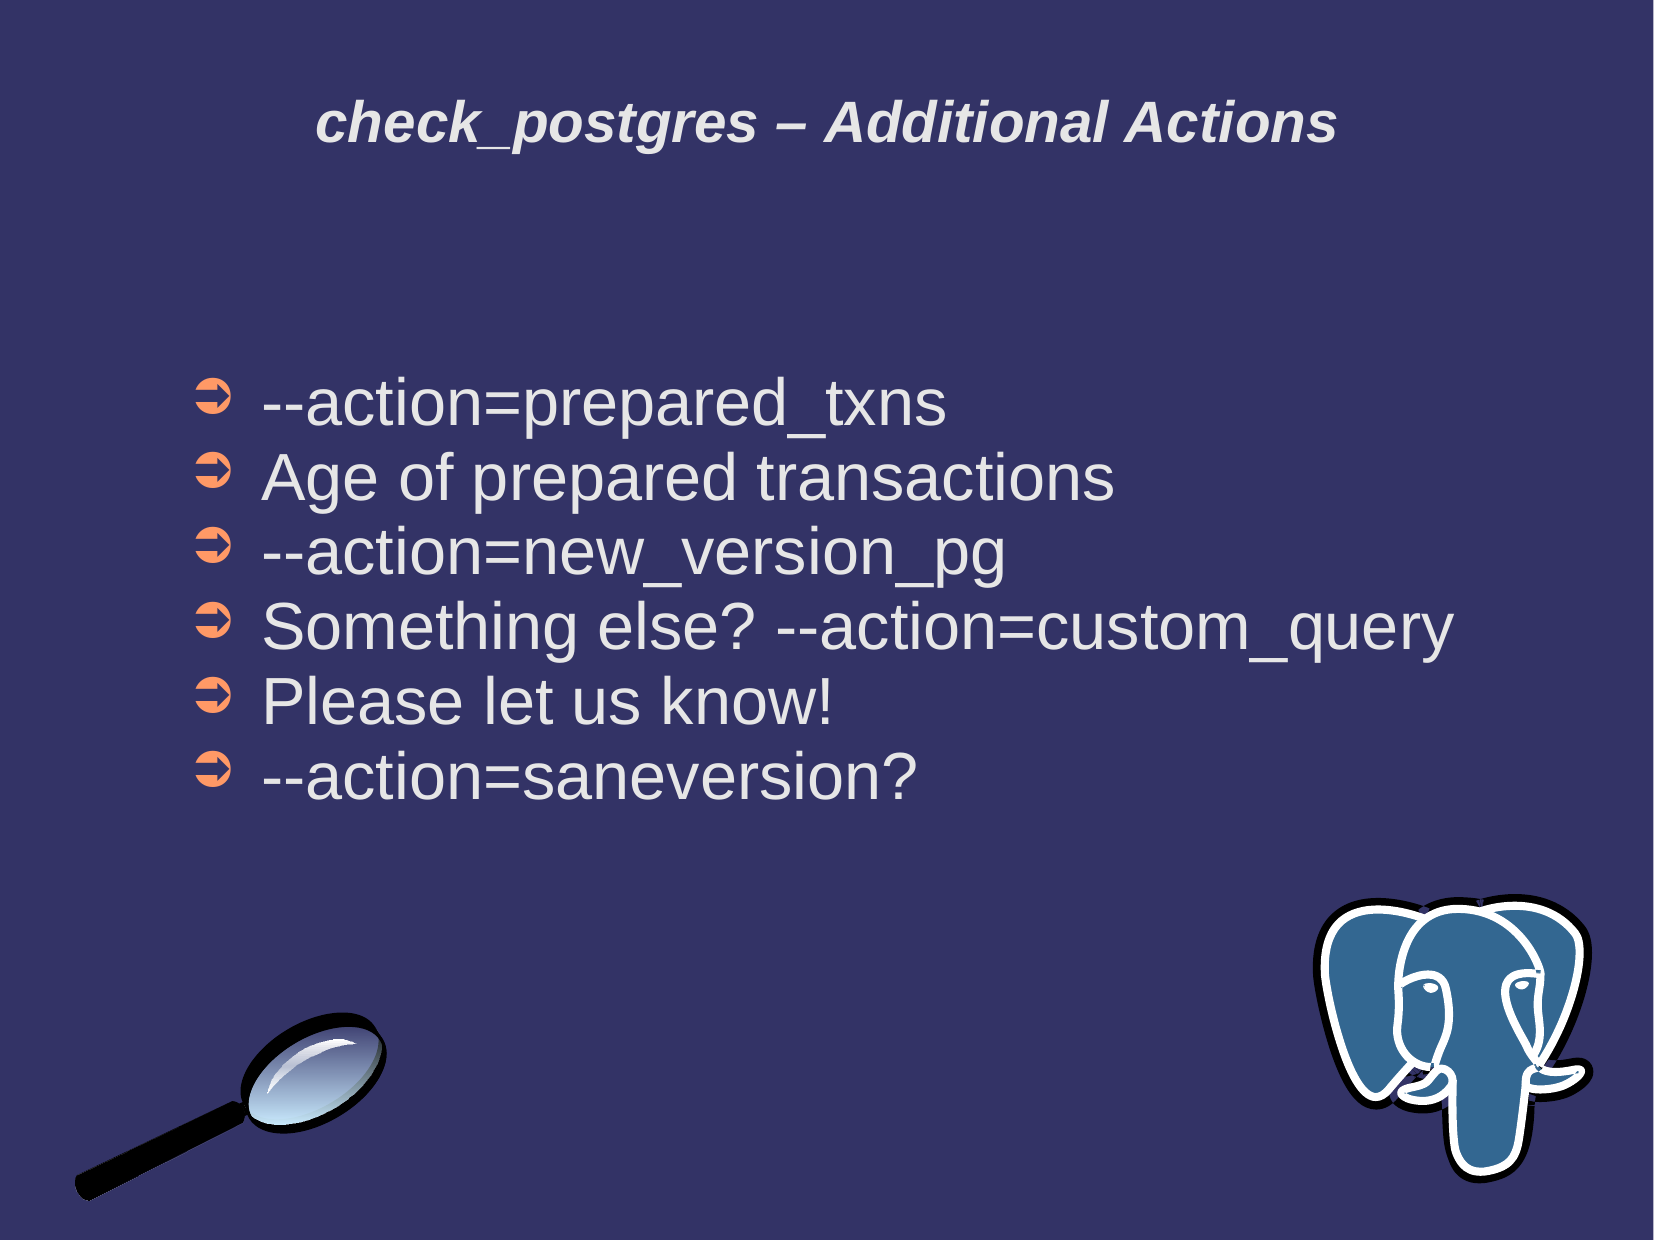

# check_postgres – Additional Actions
--action=prepared_txns
Age of prepared transactions
--action=new_version_pg
Something else? --action=custom_query
Please let us know!
--action=saneversion?